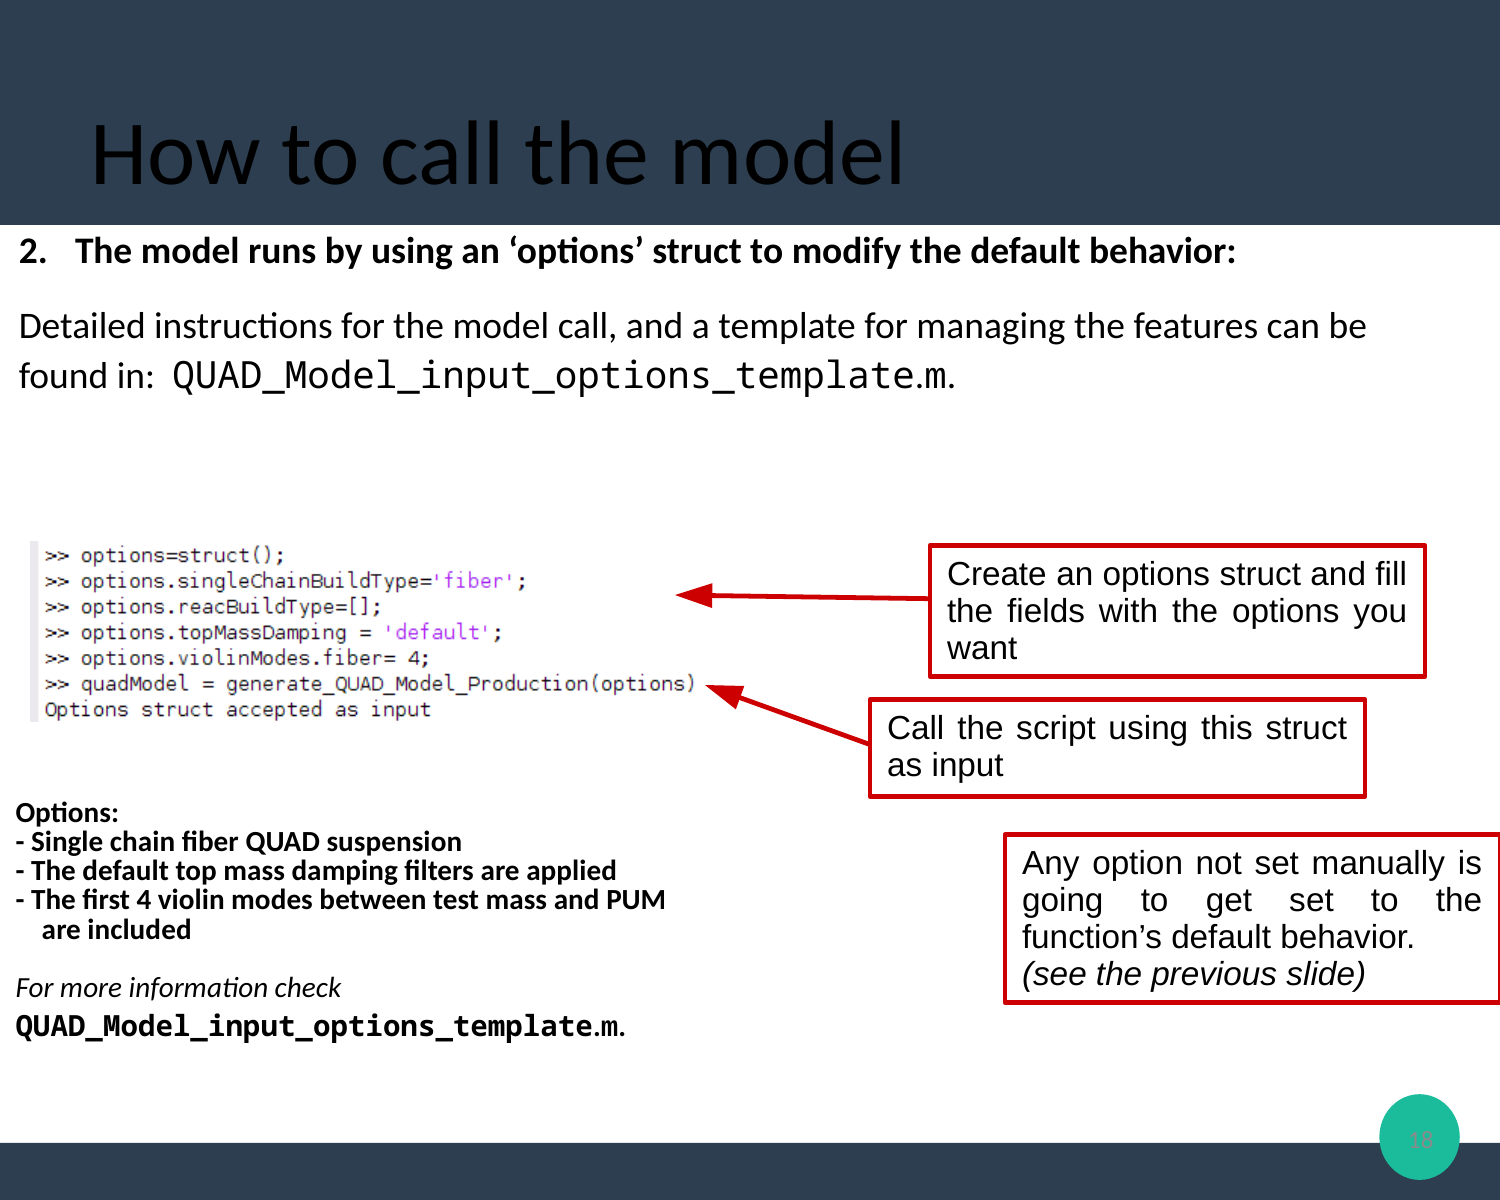

# How to call the model
The model runs by using an ‘options’ struct to modify the default behavior:
Detailed instructions for the model call, and a template for managing the features can be found in: QUAD_Model_input_options_template.m.
Create an options struct and fill the fields with the options you want
Call the script using this struct as input
Options:
- Single chain fiber QUAD suspension
- The default top mass damping filters are applied
- The first 4 violin modes between test mass and PUM
 are included
For more information check
QUAD_Model_input_options_template.m.
Any option not set manually is going to get set to the function’s default behavior.
(see the previous slide)